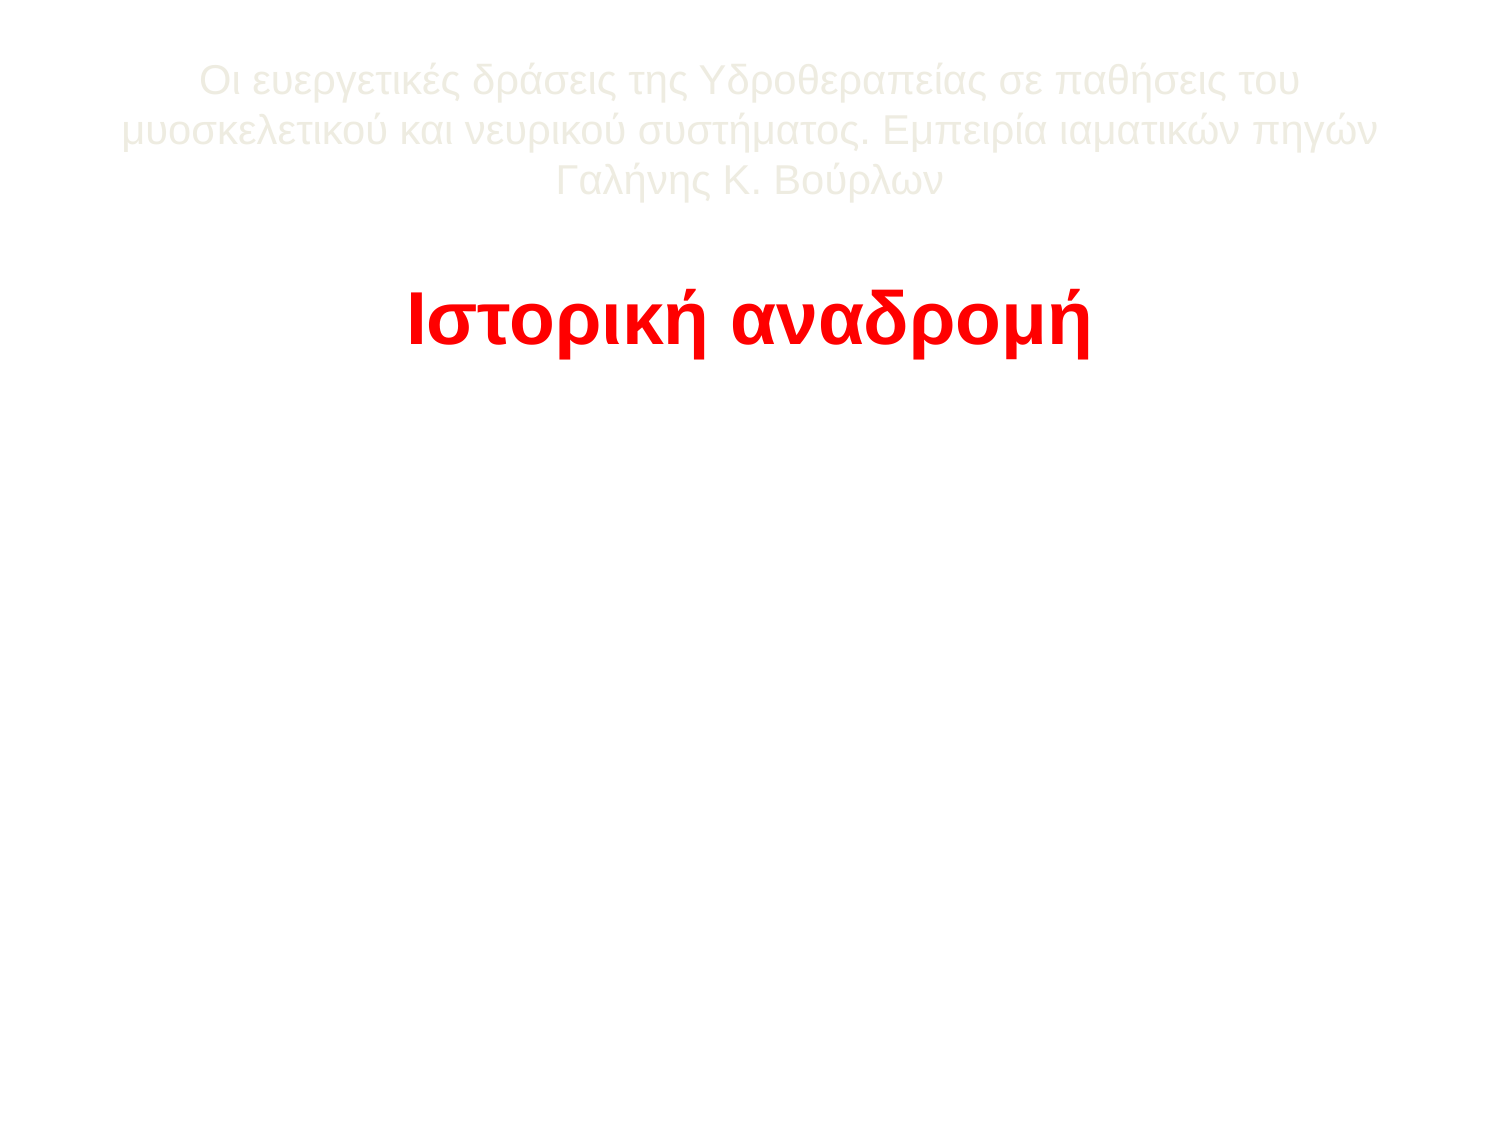

# Οι ευεργετικές δράσεις της Υδροθεραπείας σε παθήσεις του μυοσκελετικού και νευρικού συστήματος. Εμπειρία ιαματικών πηγών Γαλήνης Κ. Βούρλων
Ιστορική αναδρομή
Οι Ρωμαίοι χρησιμοποίησαν 80 πηγές για ιαματικούς και όχι μόνο σκοπούς
Ο αυτοκράτορας Αύγουστος και ο ποιητής Οράτιος θεραπεύτηκαν από υποχονδρία (ιατρός Antonios Musa) με ψυχρολουσία
Ο Κέλσος (30 π.Χ.-45 μ.Χ.) εξυμνούσε το ψυχρό ύδωρ ως διαιτητικό και θεραπευτικό και συνιστούσε πρόκληση εφίδρωσης και ακολούθως χρήση ψυχρού